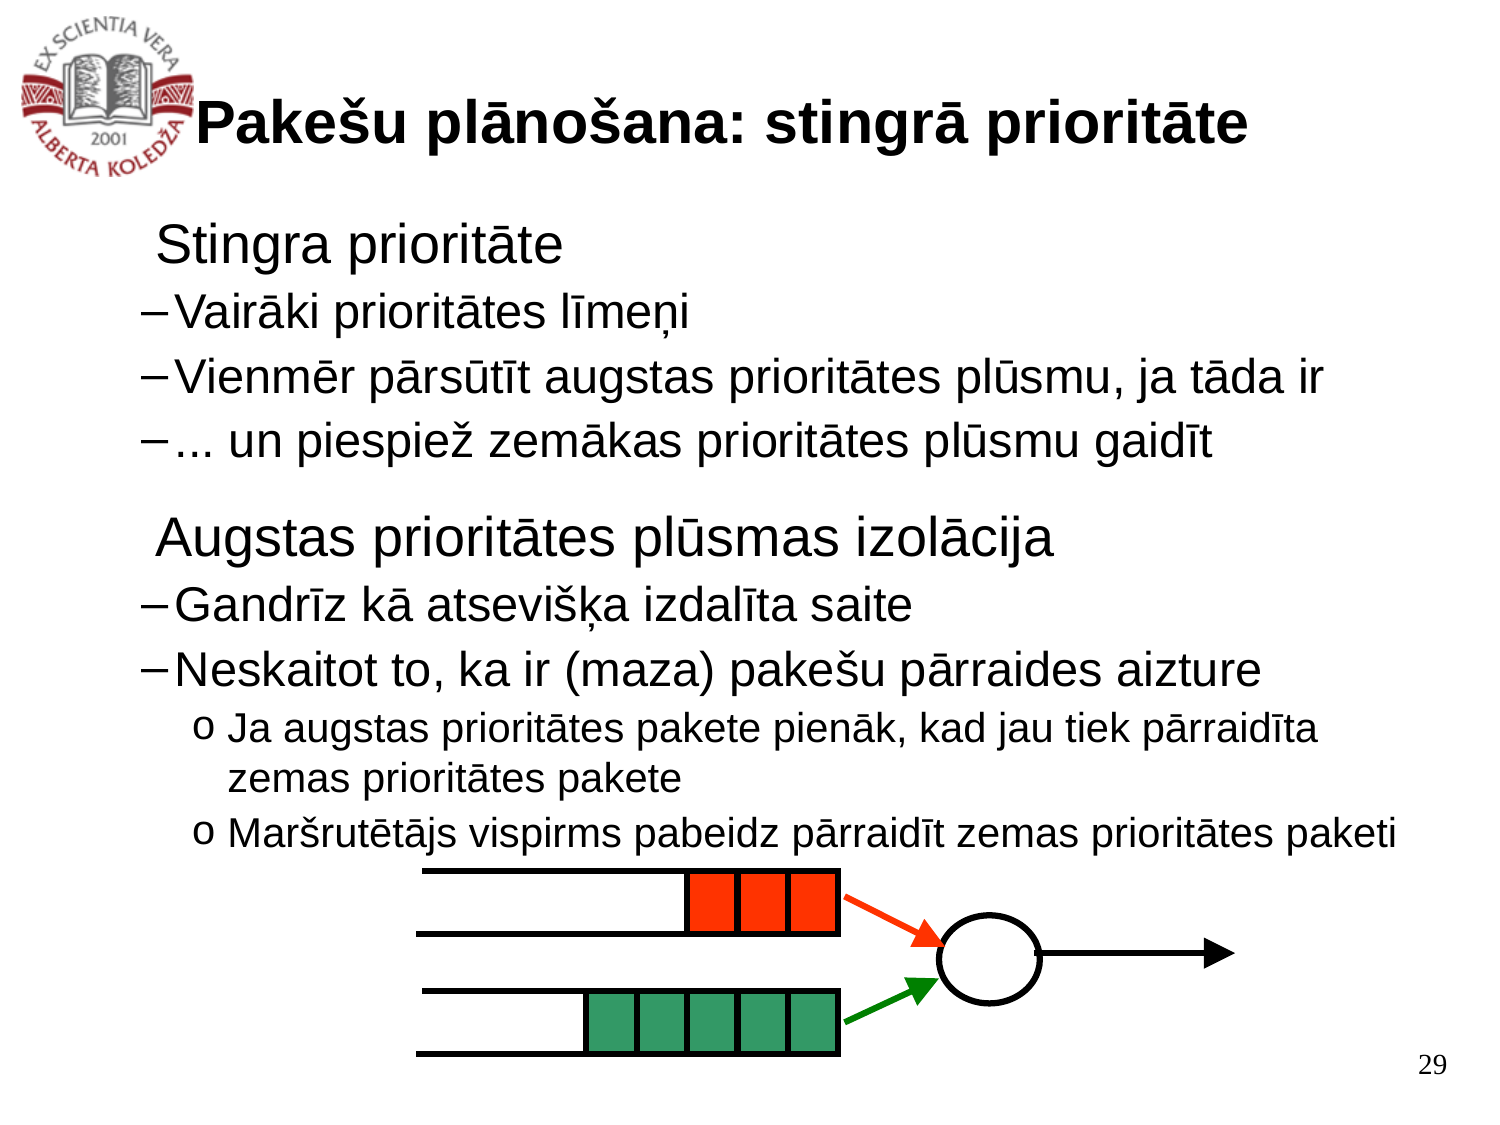

# Pakešu plānošana: stingrā prioritāte
Stingra prioritāte
Vairāki prioritātes līmeņi
Vienmēr pārsūtīt augstas prioritātes plūsmu, ja tāda ir
... un piespiež zemākas prioritātes plūsmu gaidīt
Augstas prioritātes plūsmas izolācija
Gandrīz kā atsevišķa izdalīta saite
Neskaitot to, ka ir (maza) pakešu pārraides aizture
Ja augstas prioritātes pakete pienāk, kad jau tiek pārraidīta zemas prioritātes pakete
Maršrutētājs vispirms pabeidz pārraidīt zemas prioritātes paketi